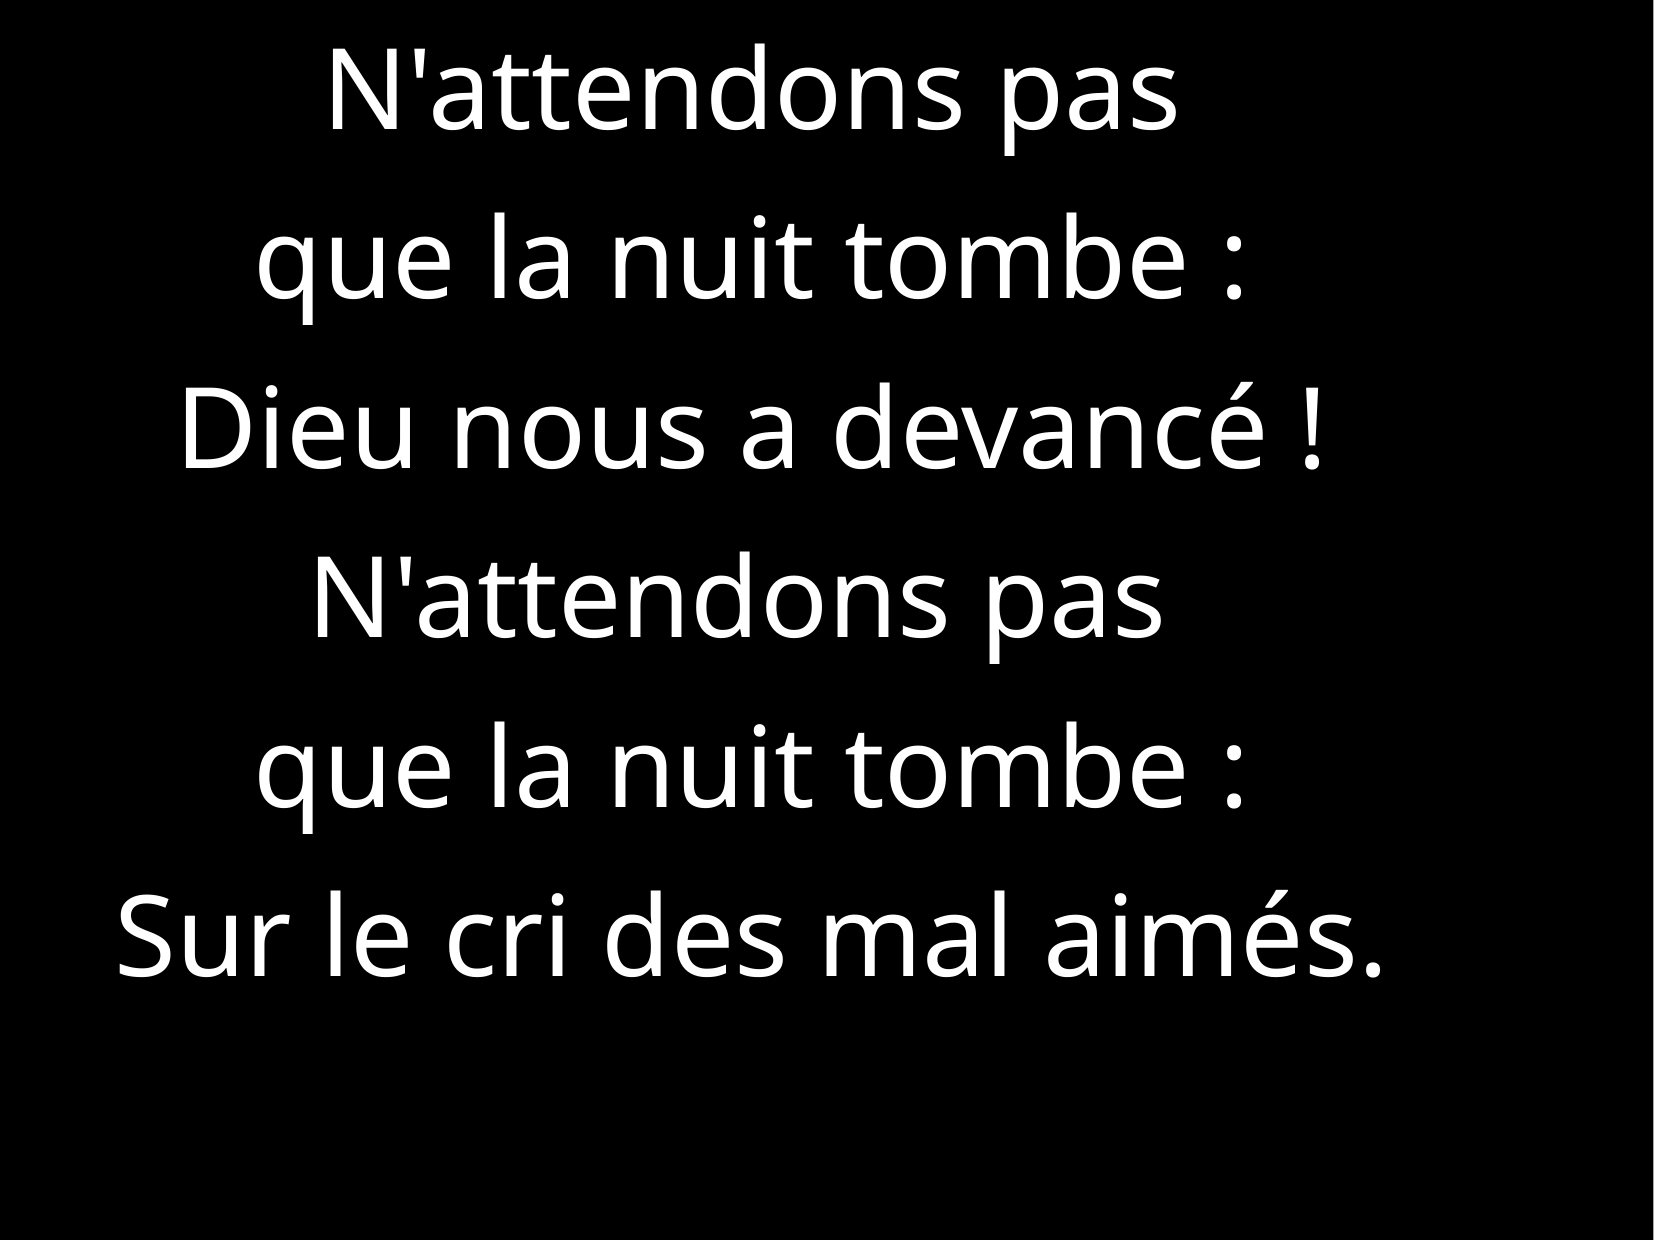

# N'attendons pas
que la nuit tombe :
Dieu nous a devancé !
N'attendons pas
que la nuit tombe :
Sur le cri des mal aimés.